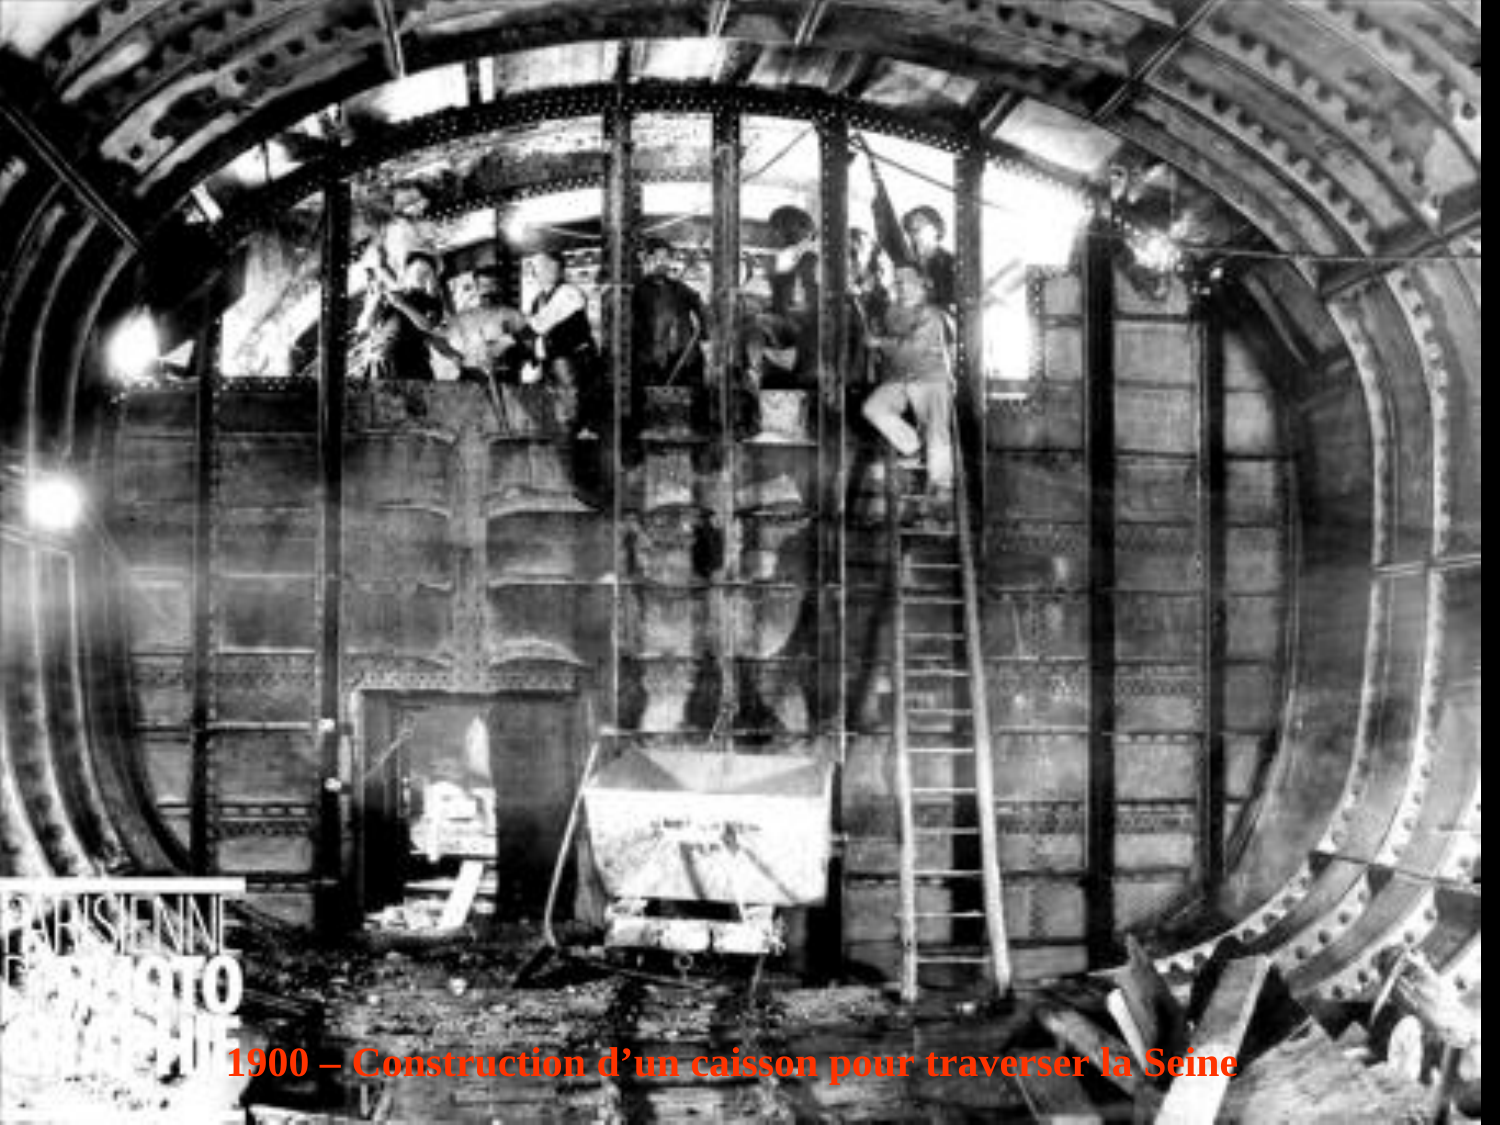

1900 – Construction d’un caisson pour traverser la Seine